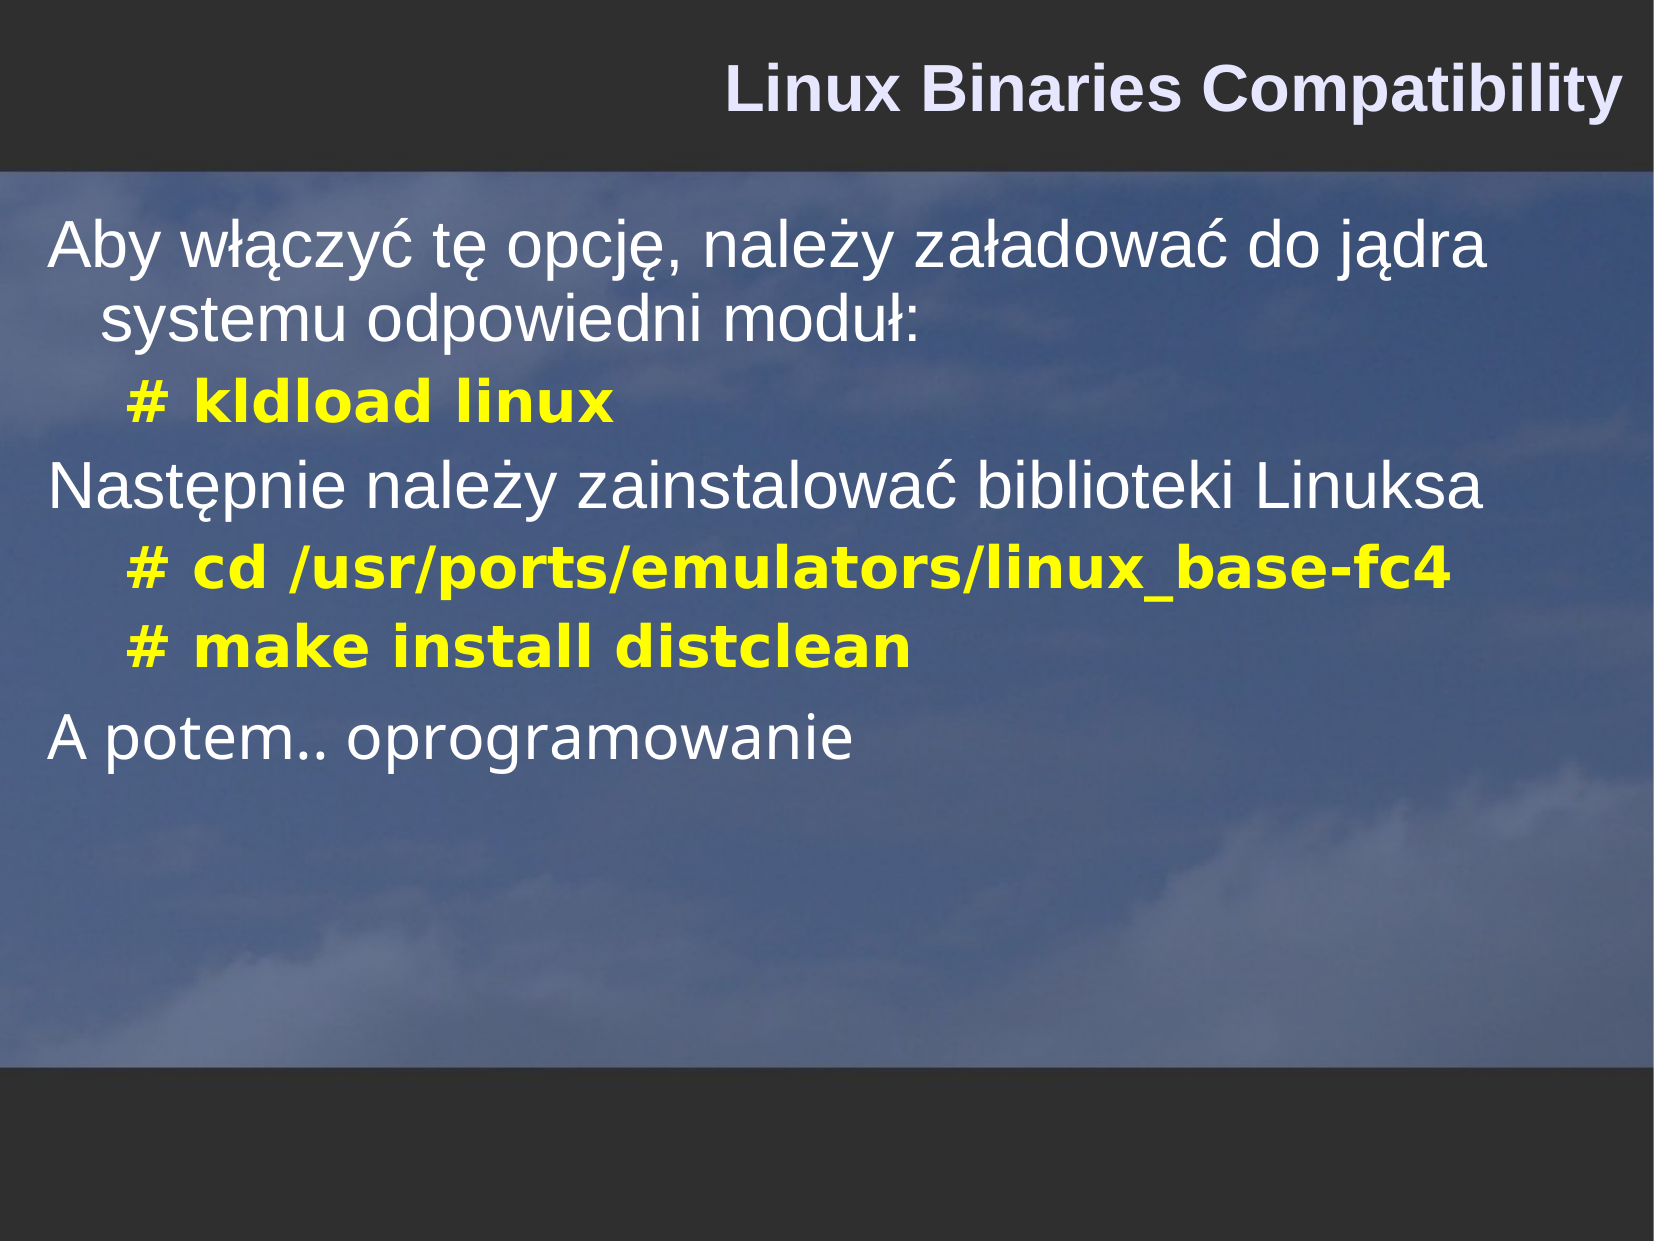

# Linux Binaries Compatibility
Aby włączyć tę opcję, należy załadować do jądra systemu odpowiedni moduł:
# kldload linux
Następnie należy zainstalować biblioteki Linuksa
# cd /usr/ports/emulators/linux_base-fc4
# make install distclean
A potem.. oprogramowanie